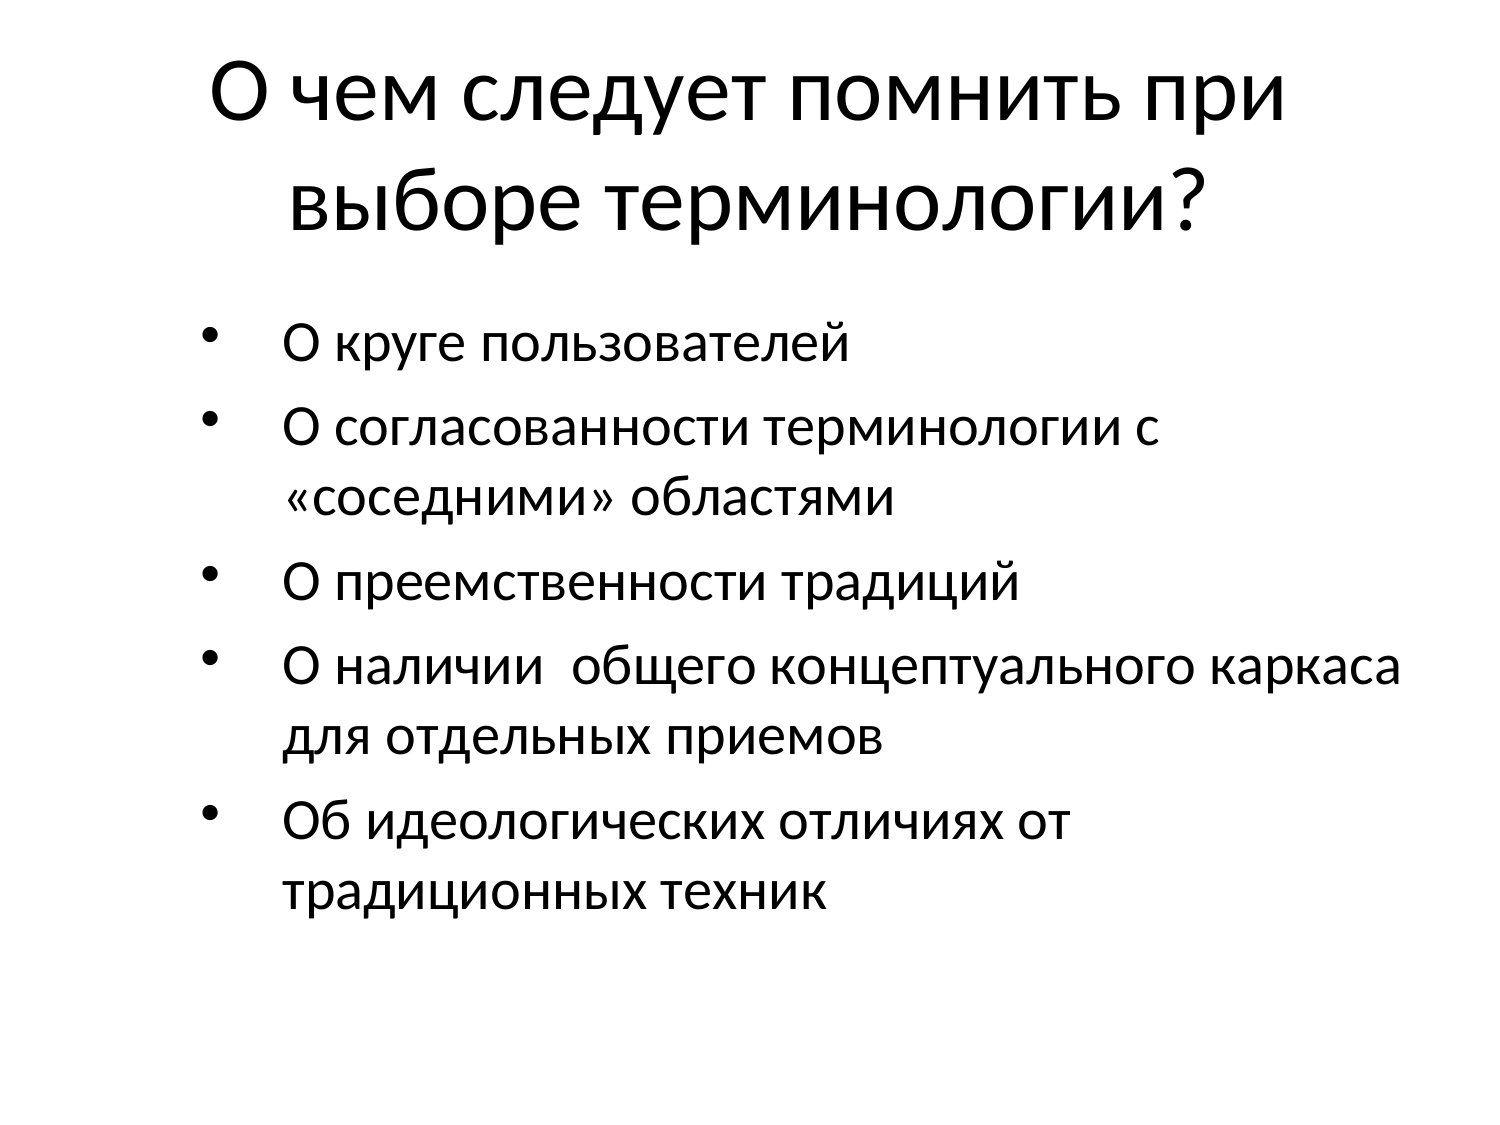

# О чем следует помнить при выборе терминологии?
О круге пользователей
О согласованности терминологии с «соседними» областями
О преемственности традиций
О наличии общего концептуального каркаса для отдельных приемов
Об идеологических отличиях от традиционных техник